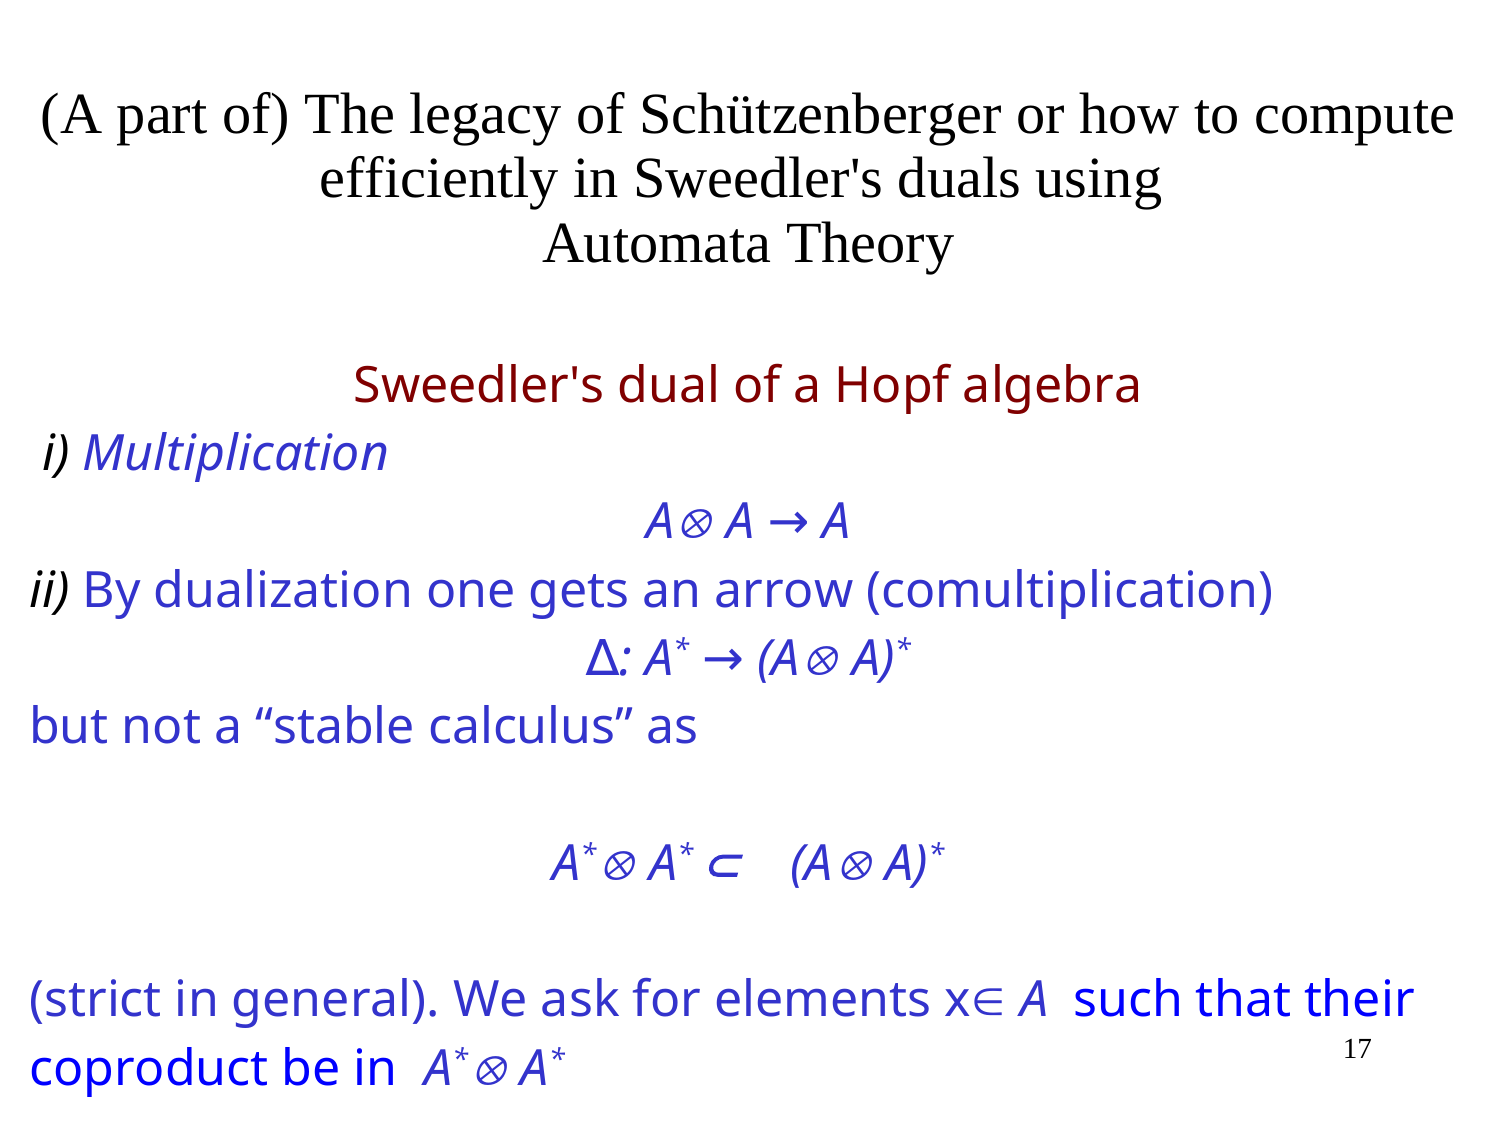

(A part of) The legacy of Schützenberger or how to compute efficiently in Sweedler's duals using
Automata Theory
Sweedler's dual of a Hopf algebra
 i) Multiplication
A A → A
ii) By dualization one gets an arrow (comultiplication)
∆: A* → (A A)*
but not a “stable calculus” as
A* A*  (A A)*
(strict in general). We ask for elements x A such that their coproduct be in A* A*
17